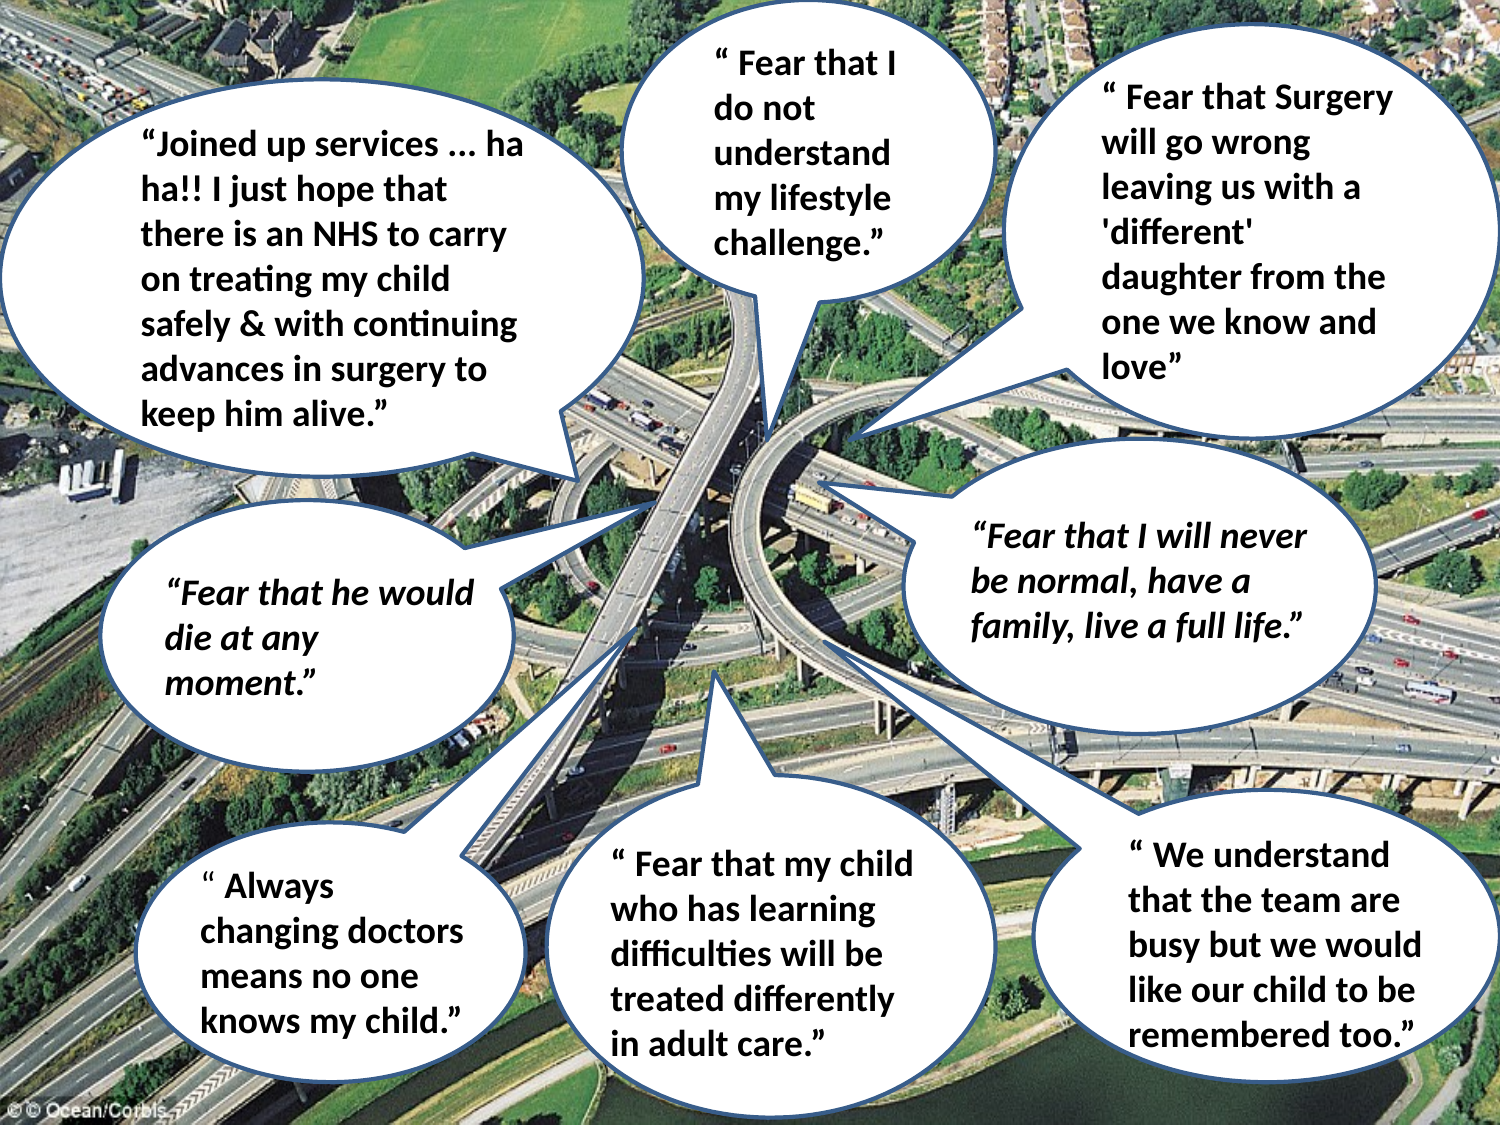

“ Fear that Surgery will go wrong leaving us with a 'different' daughter from the one we know and love”
“ Fear that I do not understand my lifestyle challenge.”
“ Fear that Surgery will go wrong leaving us with a 'different' daughter from the one we know and love”
“Joined up services ... ha ha!! I just hope that there is an NHS to carry on treating my child safely & with continuing advances in surgery to keep him alive.”
“Fear that I will never be normal, have a family, live a full life.”
“Fear that he would die at any moment.”
“ We understand that the team are busy but we would like our child to be remembered too.”
“ Fear that my child who has learning difficulties will be treated differently in adult care.”
“ Always changing doctors means no one knows my child.”